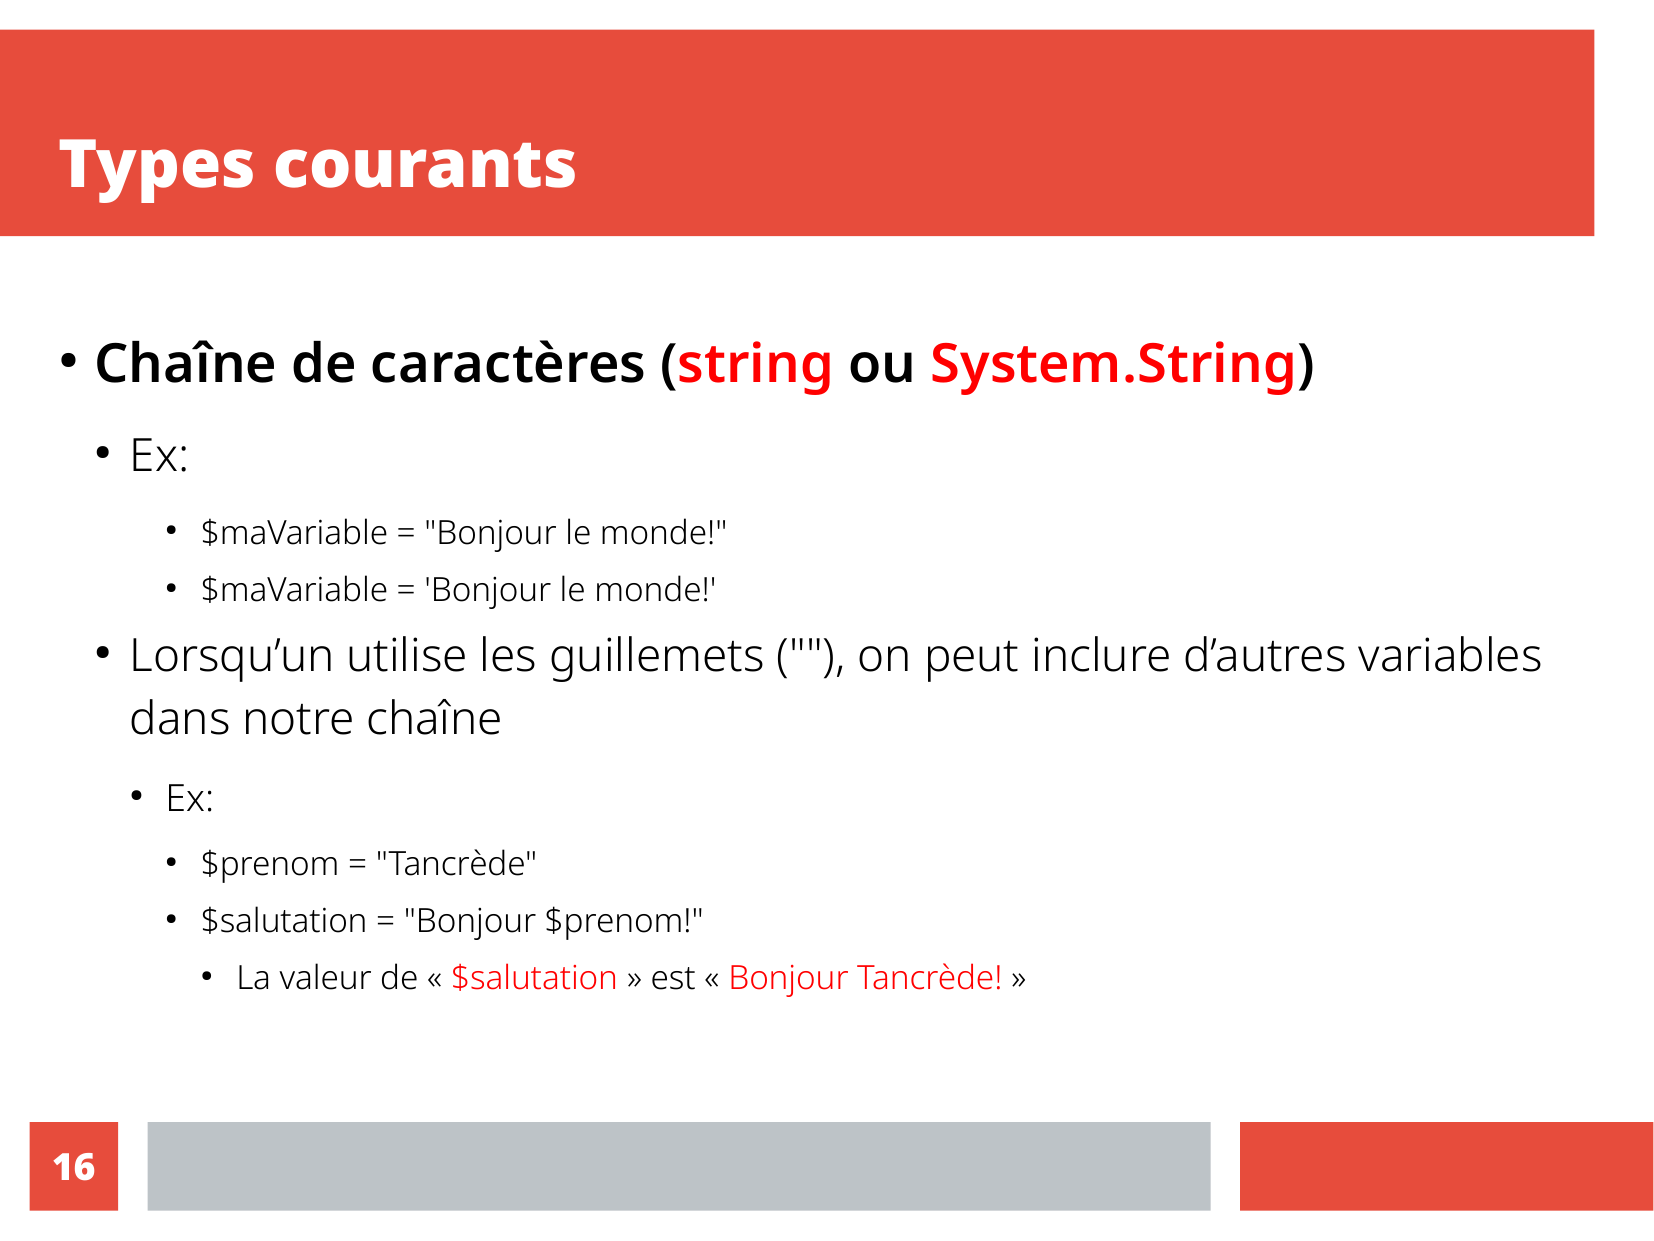

# Types courants
Chaîne de caractères (string ou System.String)
Ex:
$maVariable = "Bonjour le monde!"
$maVariable = 'Bonjour le monde!'
Lorsqu’un utilise les guillemets (""), on peut inclure d’autres variables dans notre chaîne
Ex:
$prenom = "Tancrède"
$salutation = "Bonjour $prenom!"
La valeur de « $salutation » est « Bonjour Tancrède! »
16